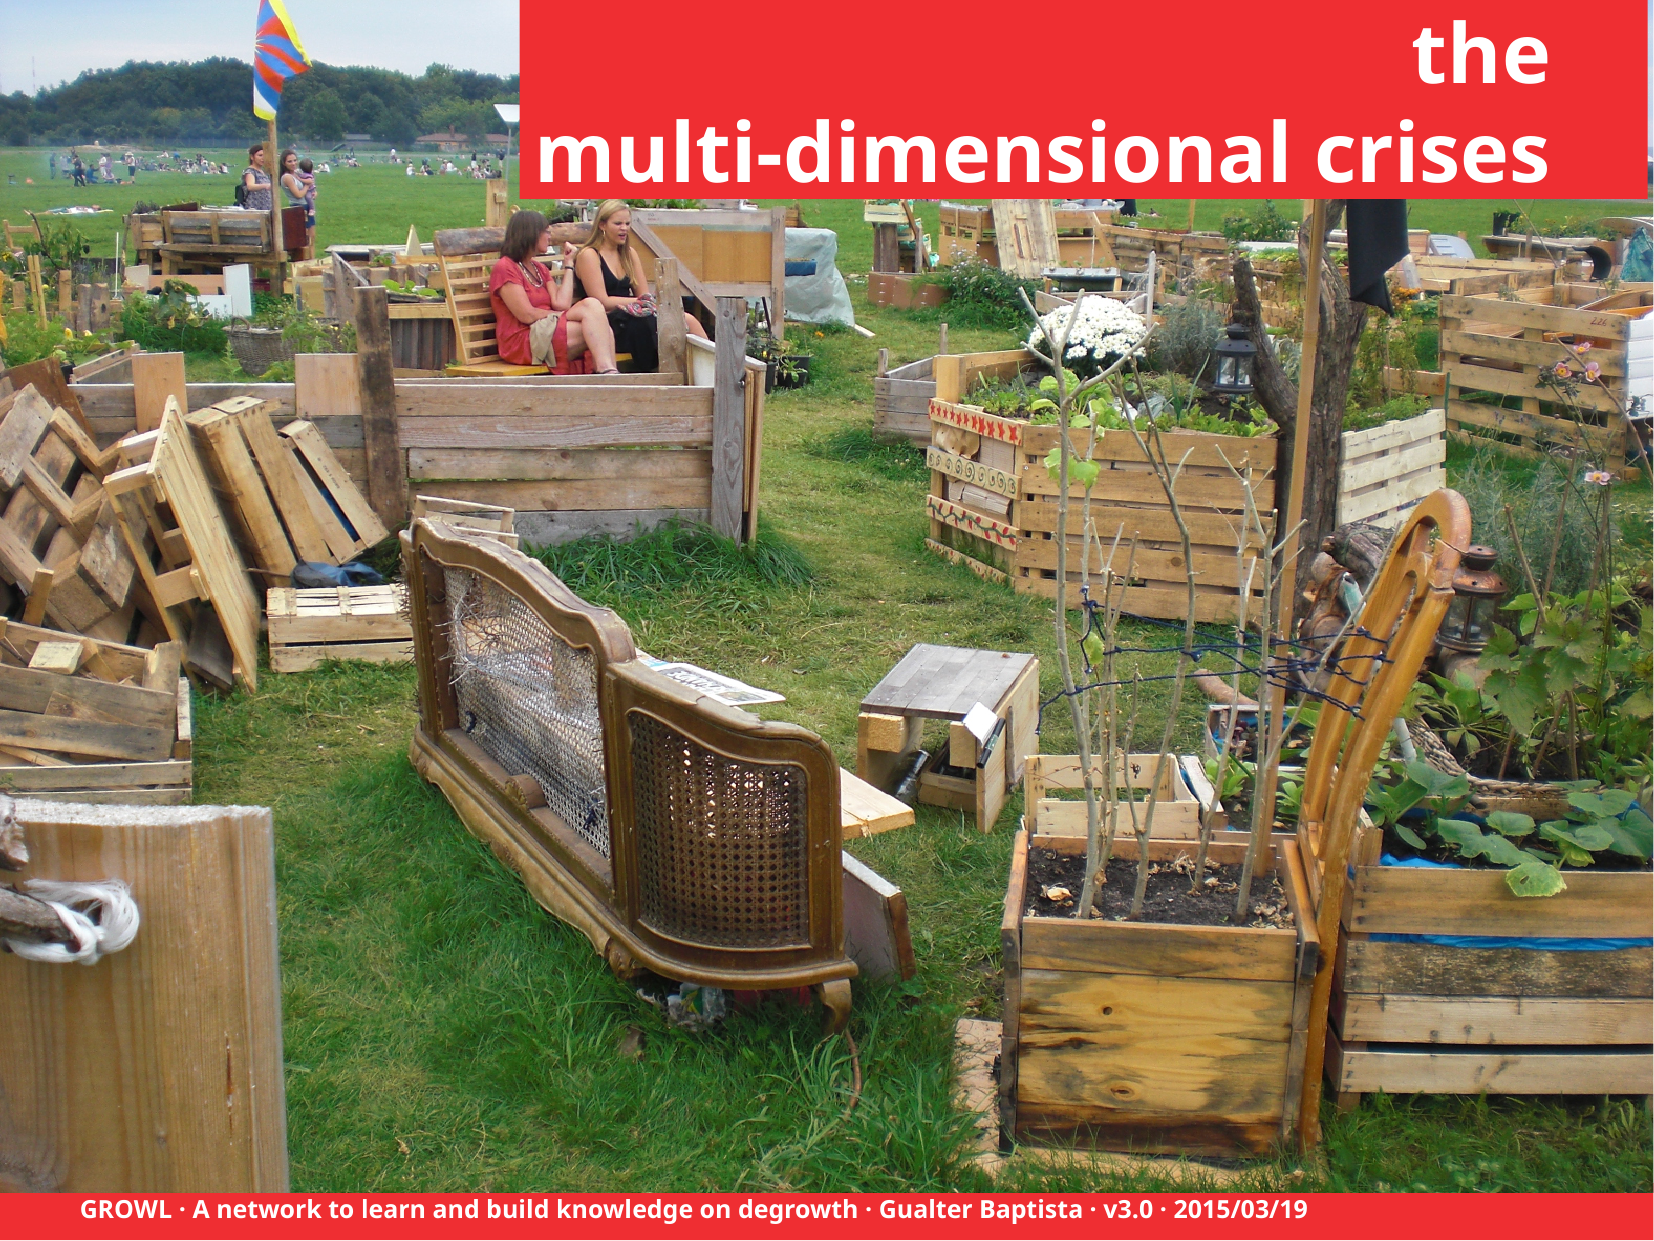

# Provide tools to address the multi-dimensional crises